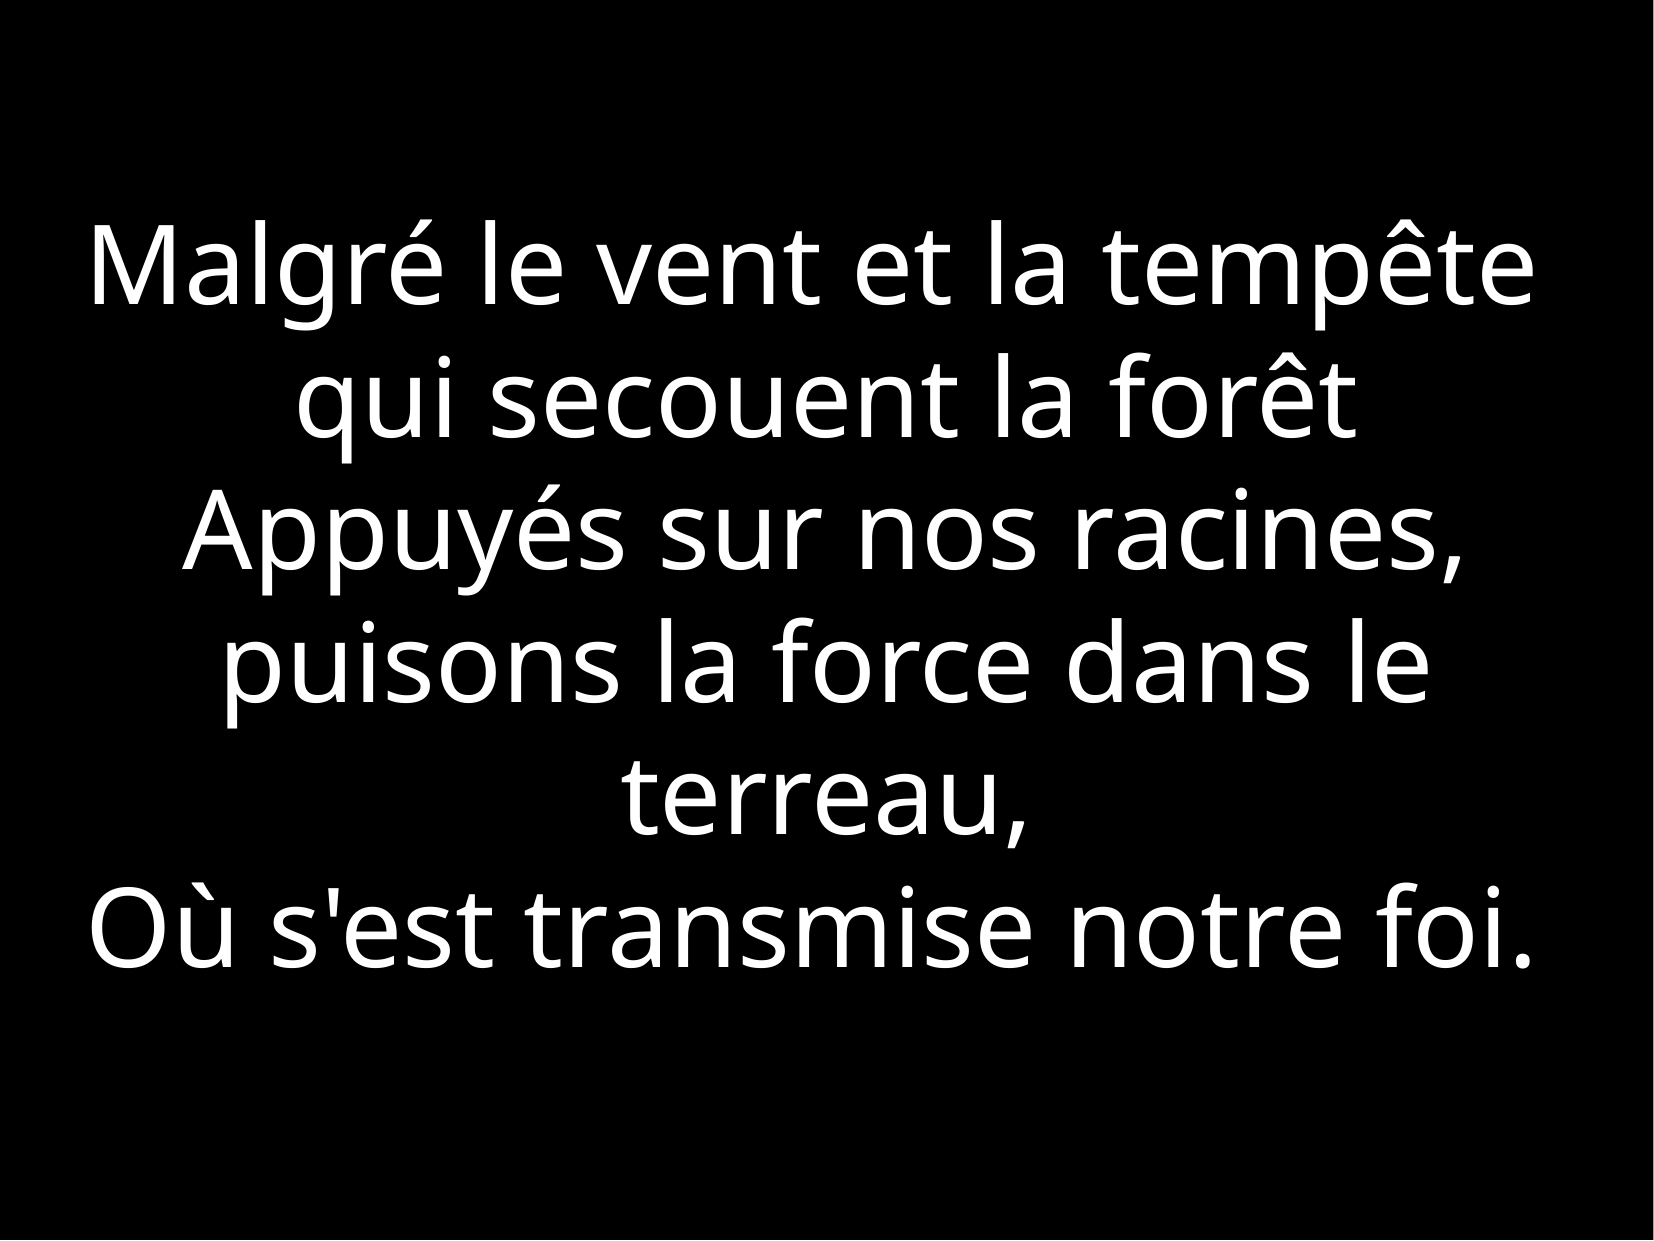

Malgré le vent et la tempête
qui secouent la forêt
Appuyés sur nos racines, puisons la force dans le terreau,
Où s'est transmise notre foi.